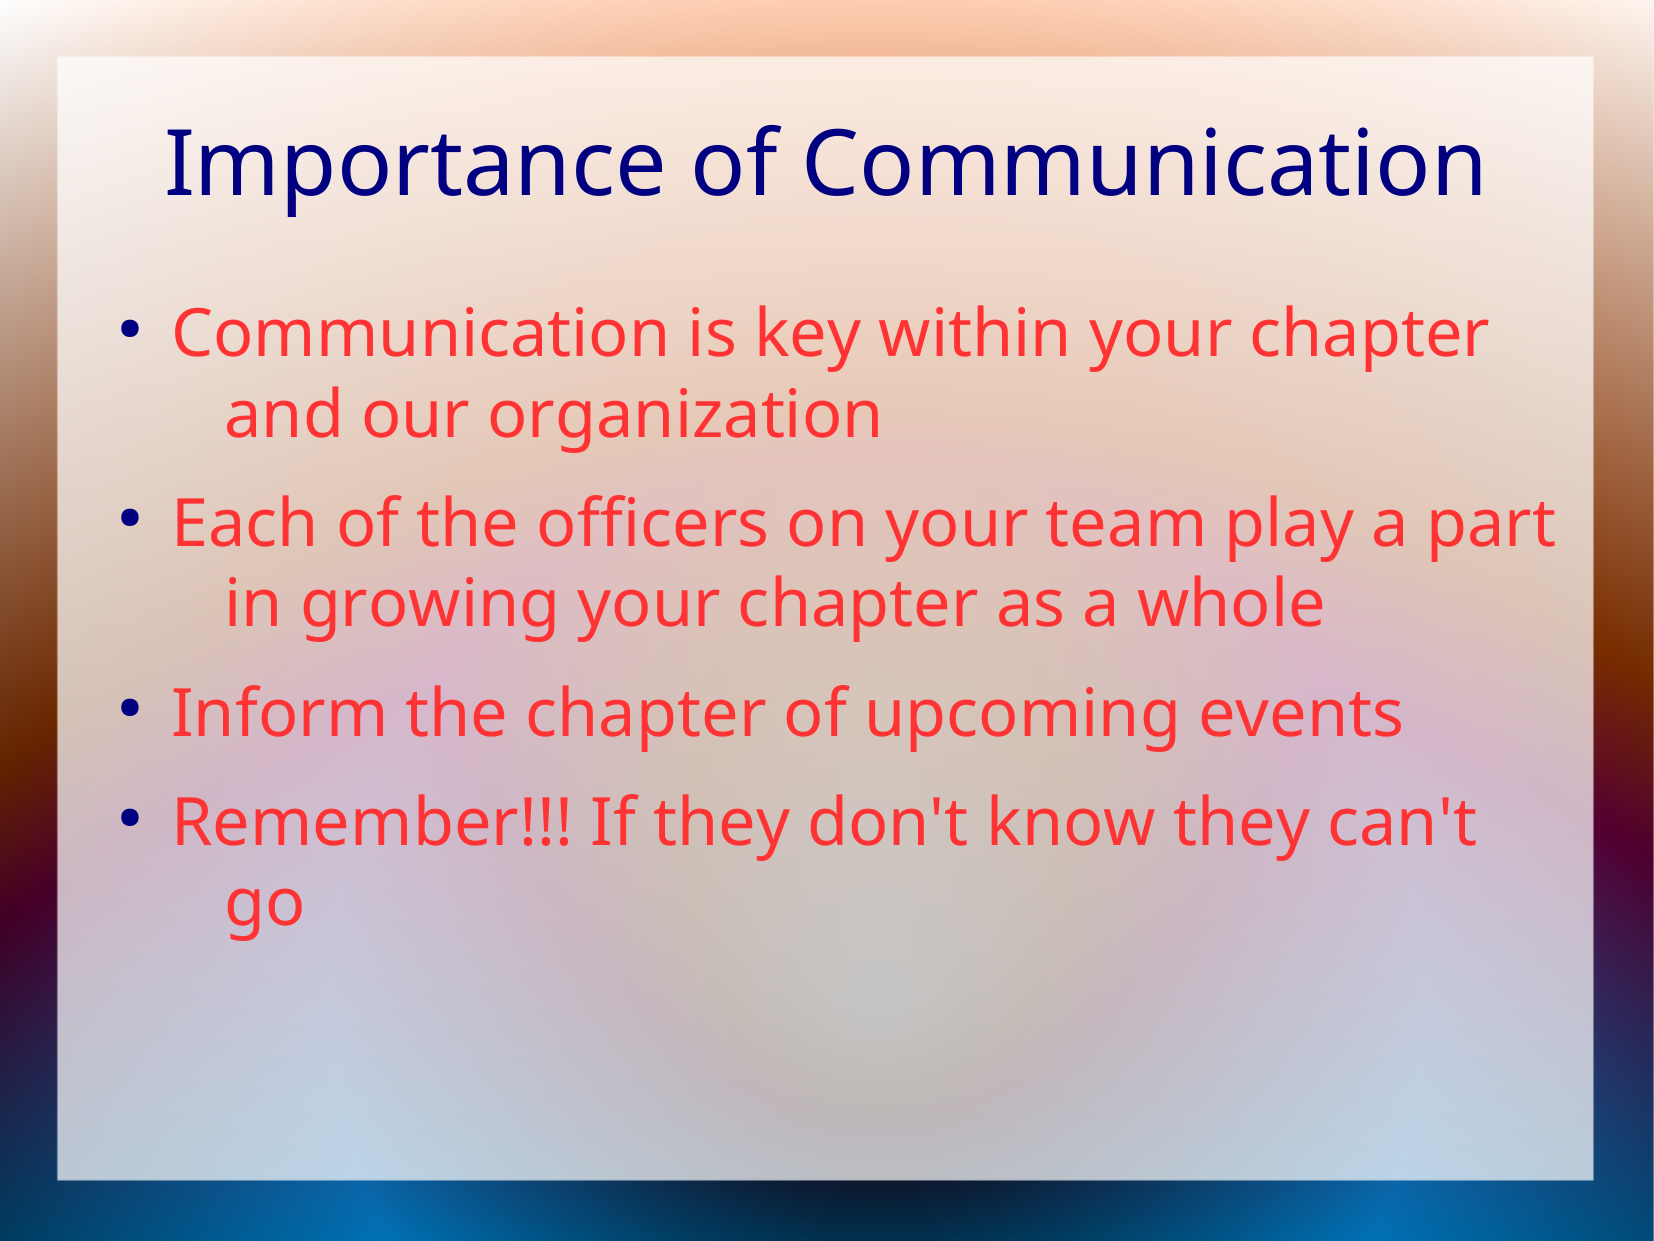

# Importance of Communication
Communication is key within your chapter and our organization
Each of the officers on your team play a part in growing your chapter as a whole
Inform the chapter of upcoming events
Remember!!! If they don't know they can't go